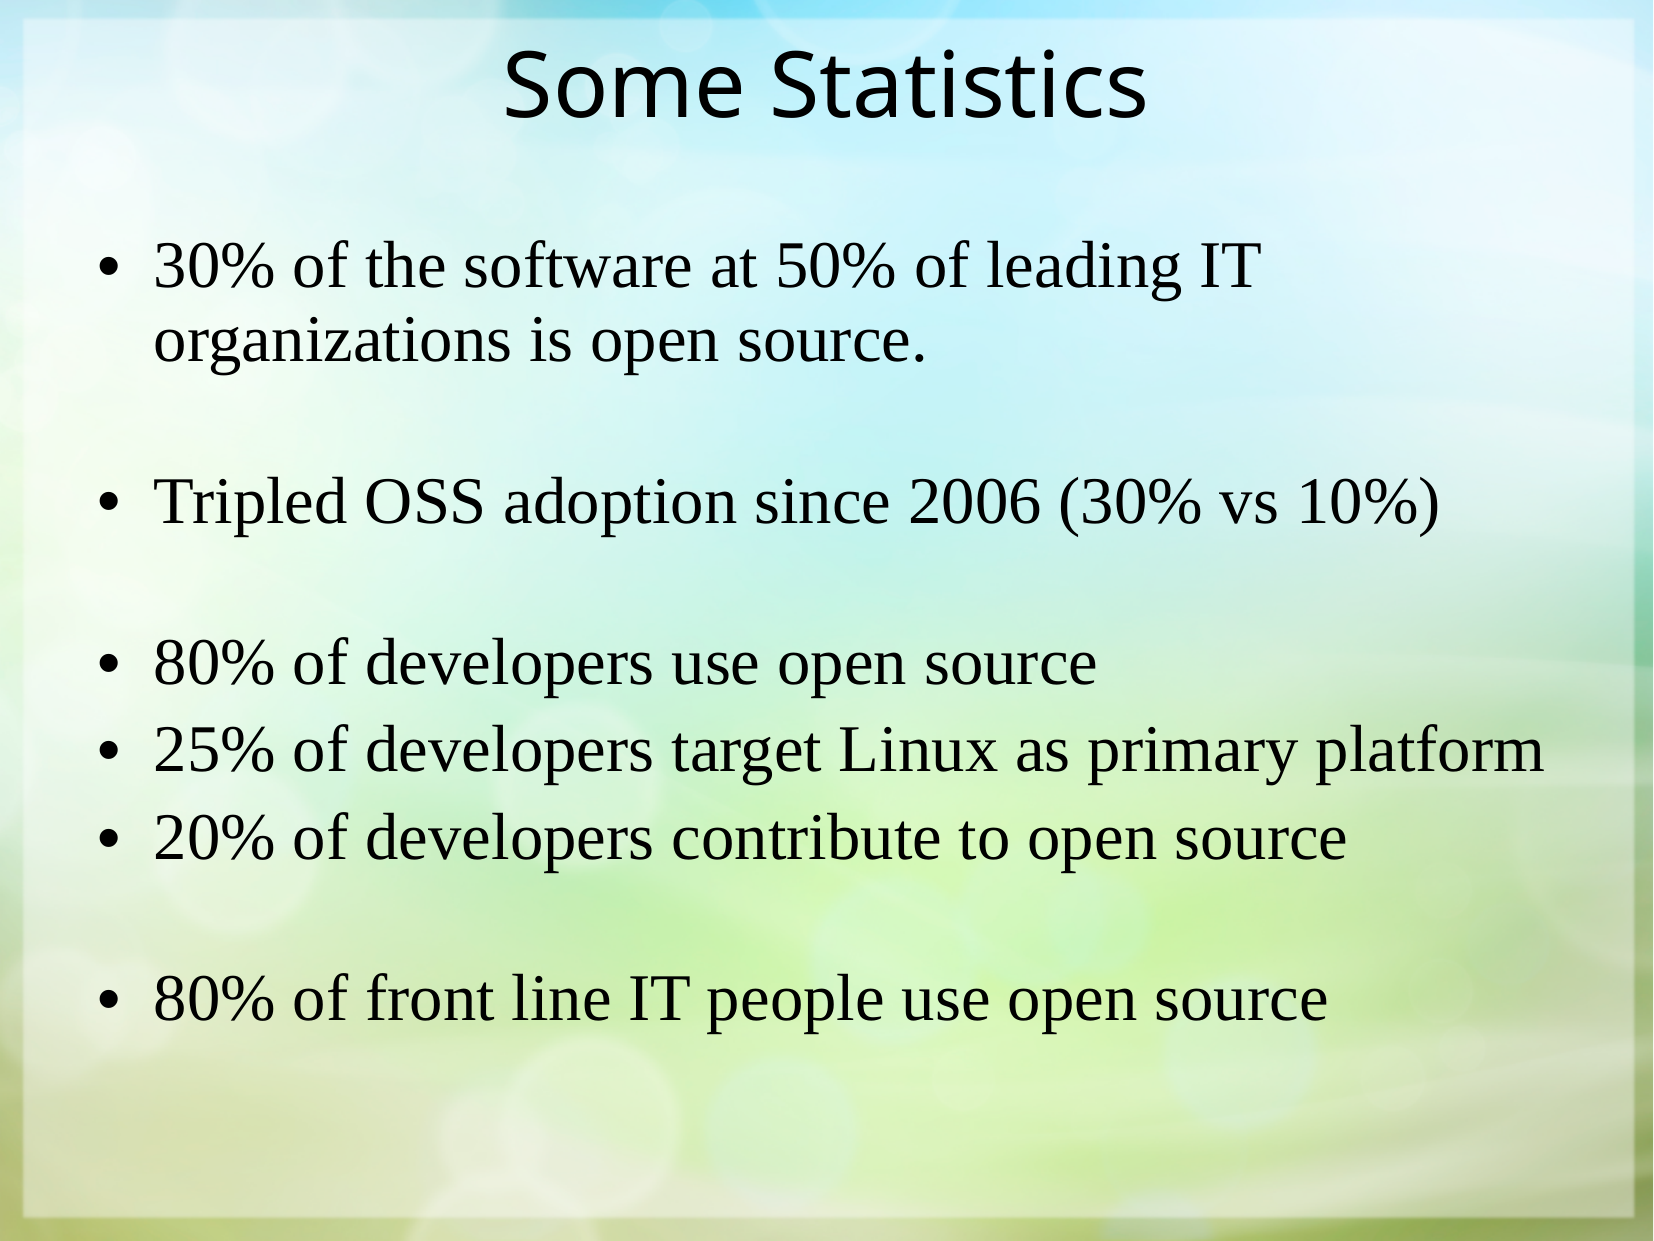

# Some Statistics
30% of the software at 50% of leading IT organizations is open source.
Tripled OSS adoption since 2006 (30% vs 10%)
80% of developers use open source
25% of developers target Linux as primary platform
20% of developers contribute to open source
80% of front line IT people use open source